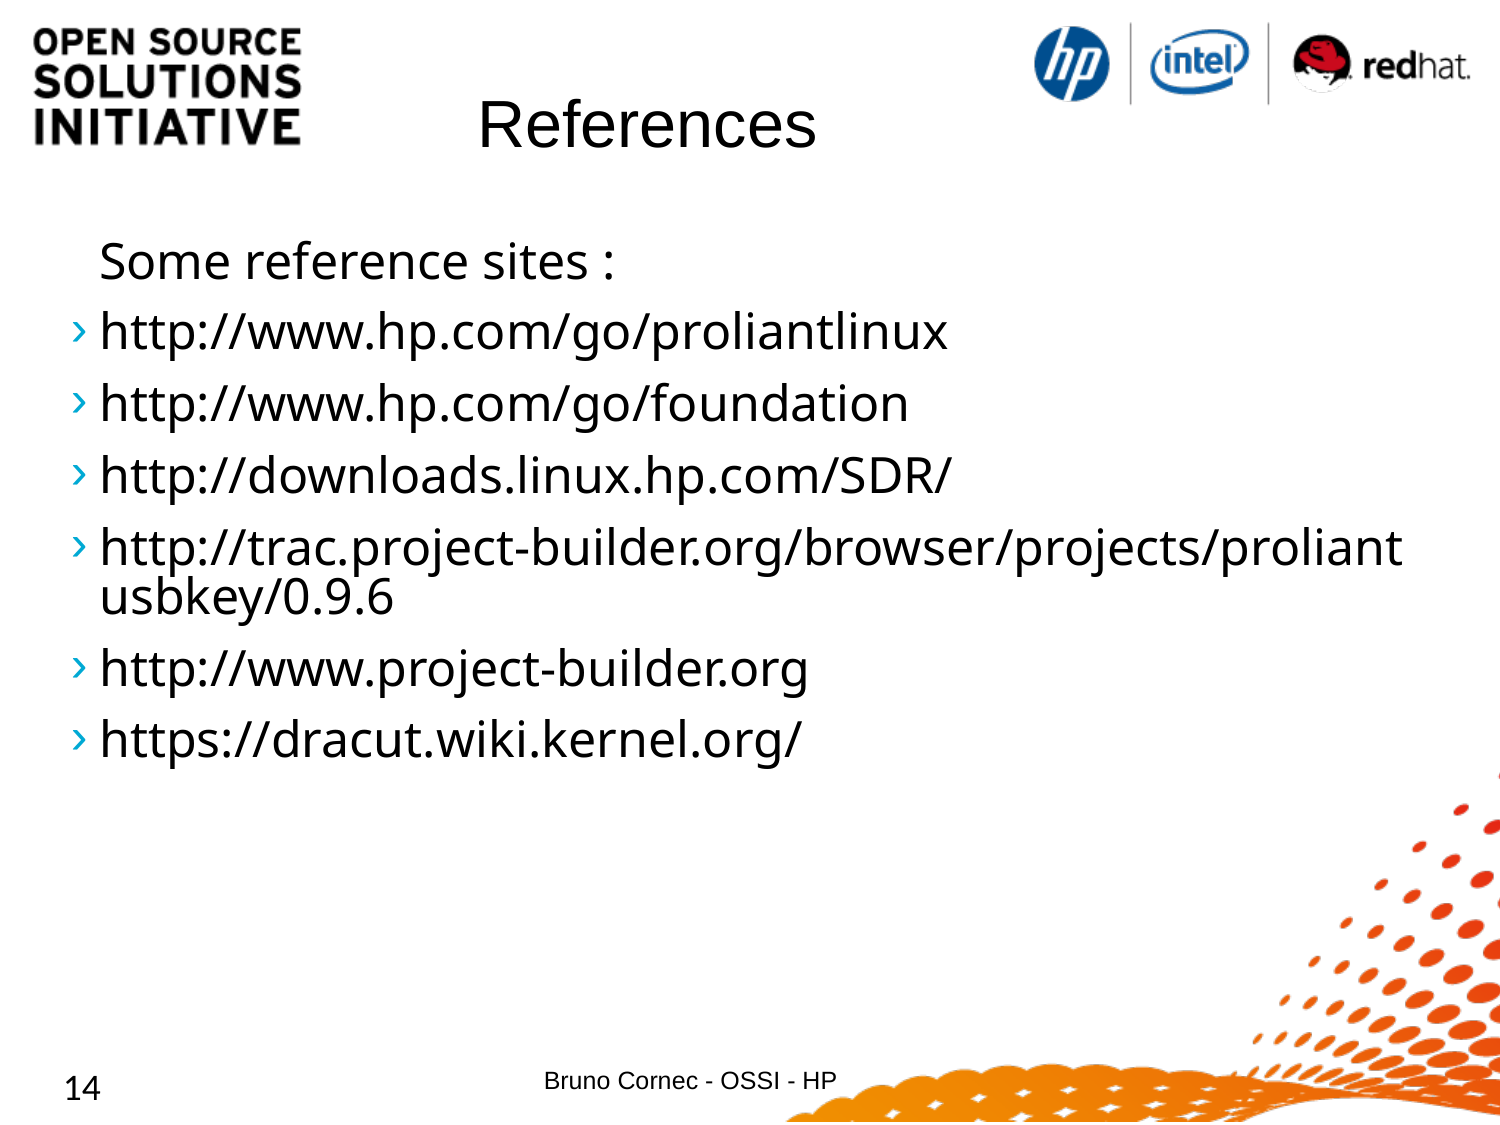

# References
Some reference sites :
http://www.hp.com/go/proliantlinux
http://www.hp.com/go/foundation
http://downloads.linux.hp.com/SDR/
http://trac.project-builder.org/browser/projects/proliantusbkey/0.9.6
http://www.project-builder.org
https://dracut.wiki.kernel.org/